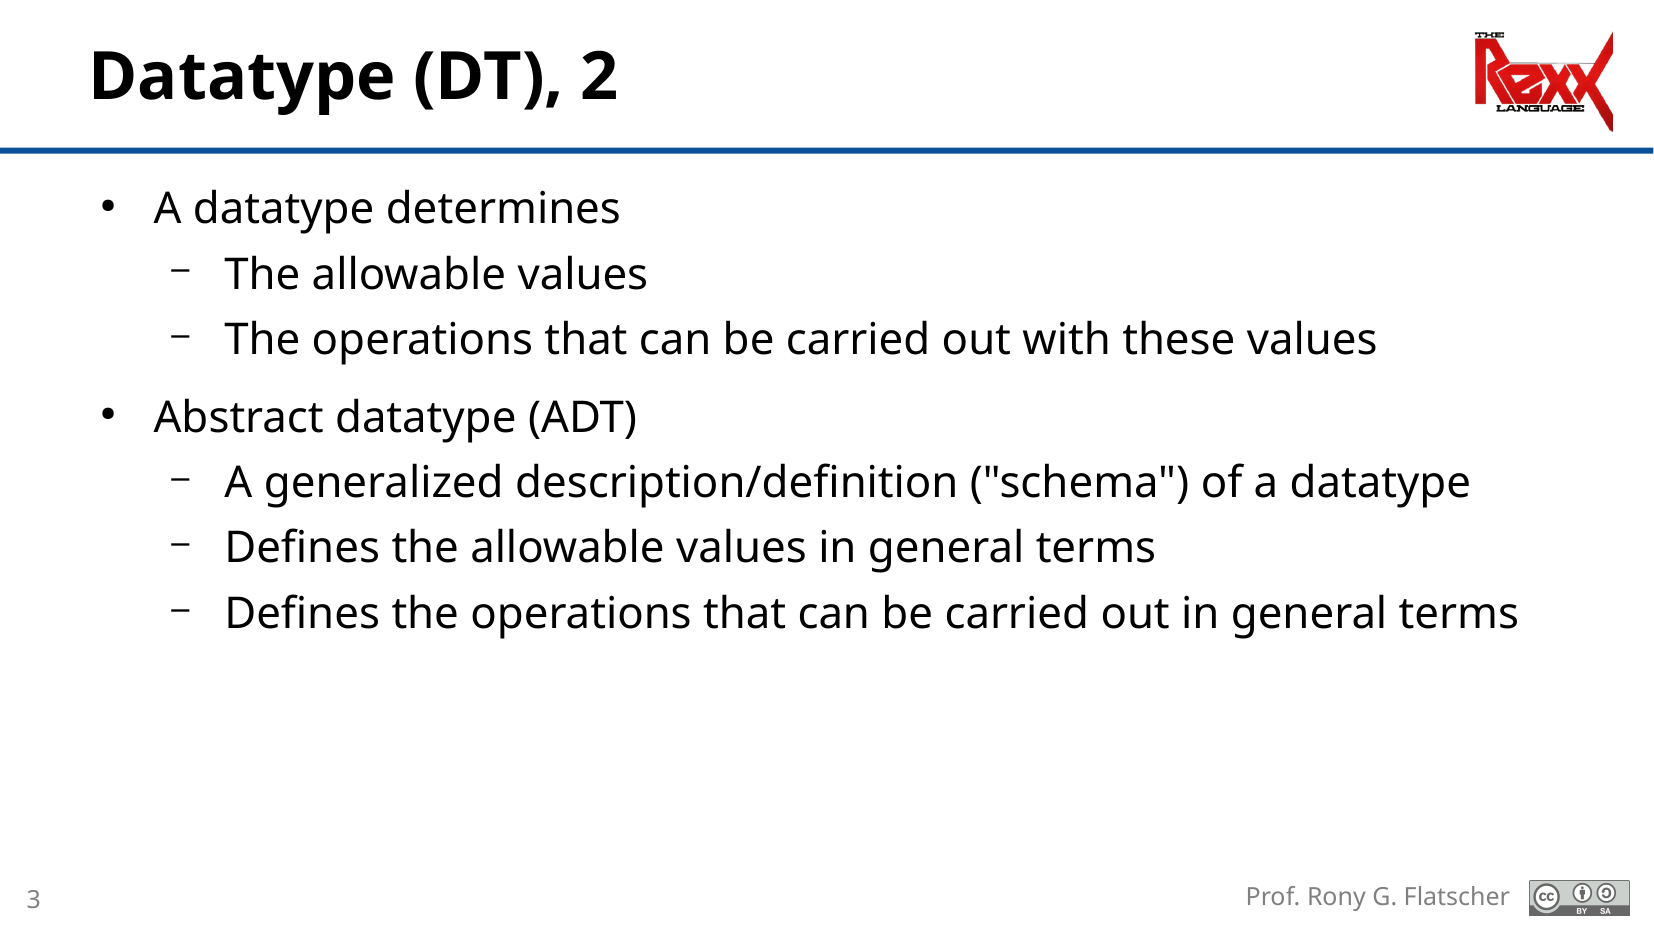

# Datatype (DT), 2
A datatype determines
The allowable values
The operations that can be carried out with these values
Abstract datatype (ADT)
A generalized description/definition ("schema") of a datatype
Defines the allowable values in general terms
Defines the operations that can be carried out in general terms